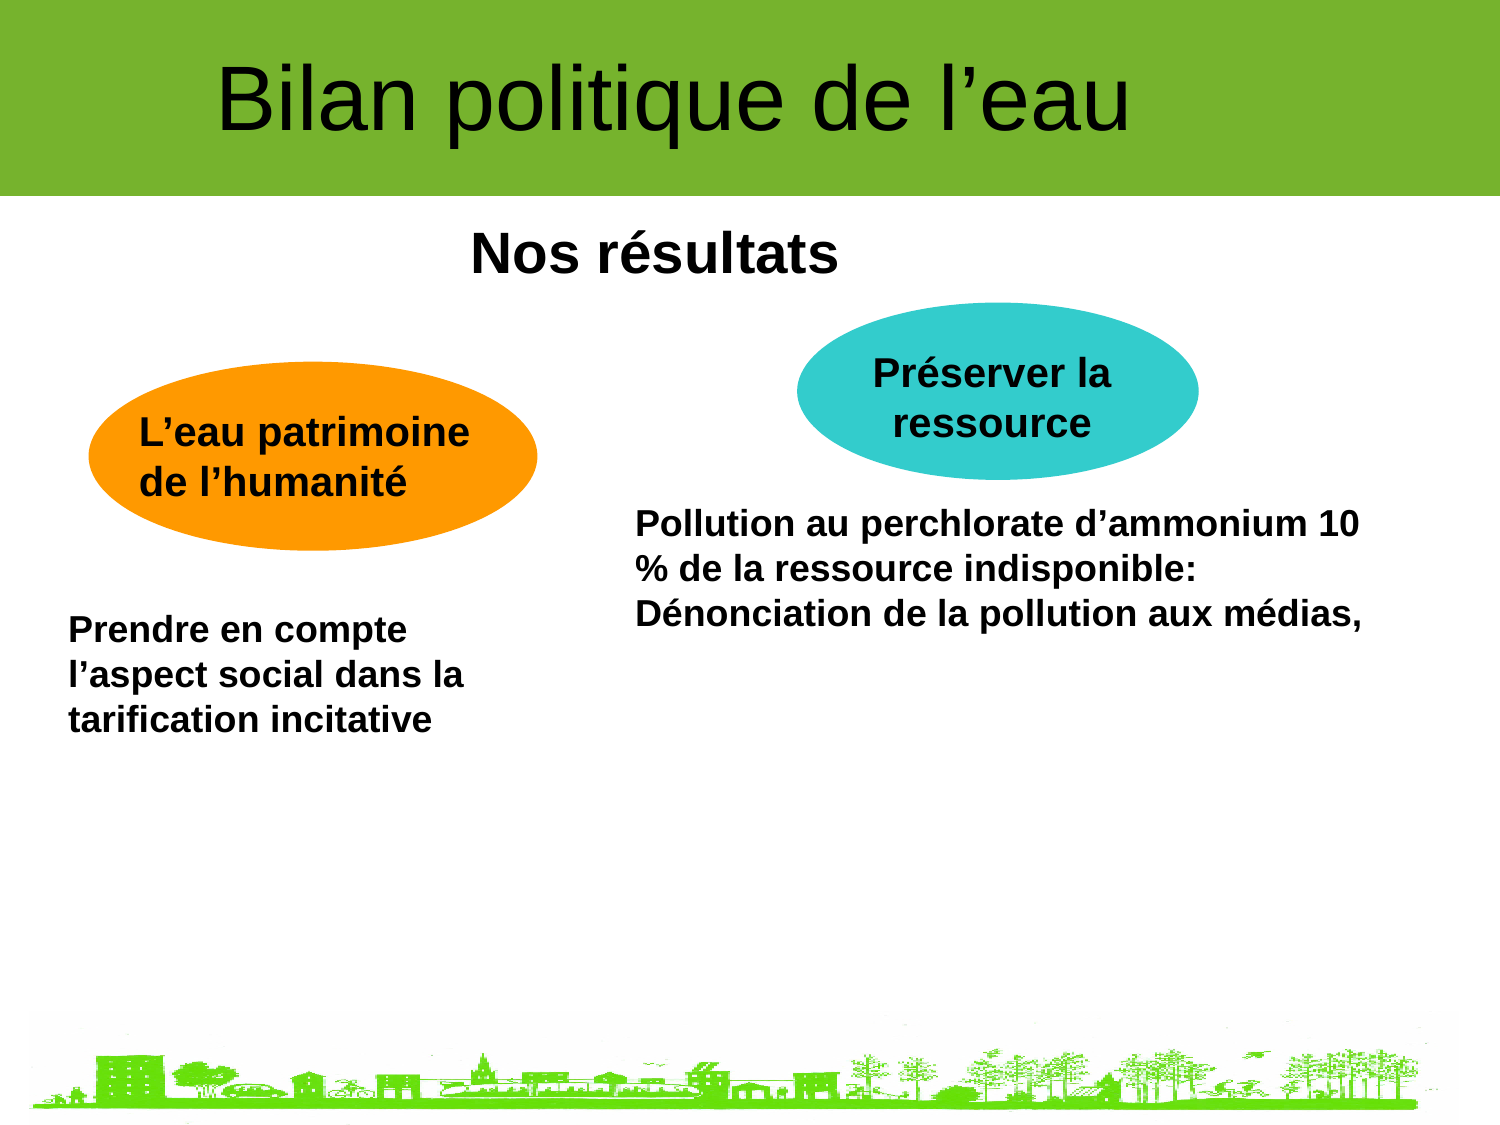

# Bilan politique de l’eau
Nos résultats
Préserver la ressource
L’eau patrimoine de l’humanité
Pollution au perchlorate d’ammonium 10 % de la ressource indisponible: Dénonciation de la pollution aux médias,
Prendre en compte l’aspect social dans la tarification incitative